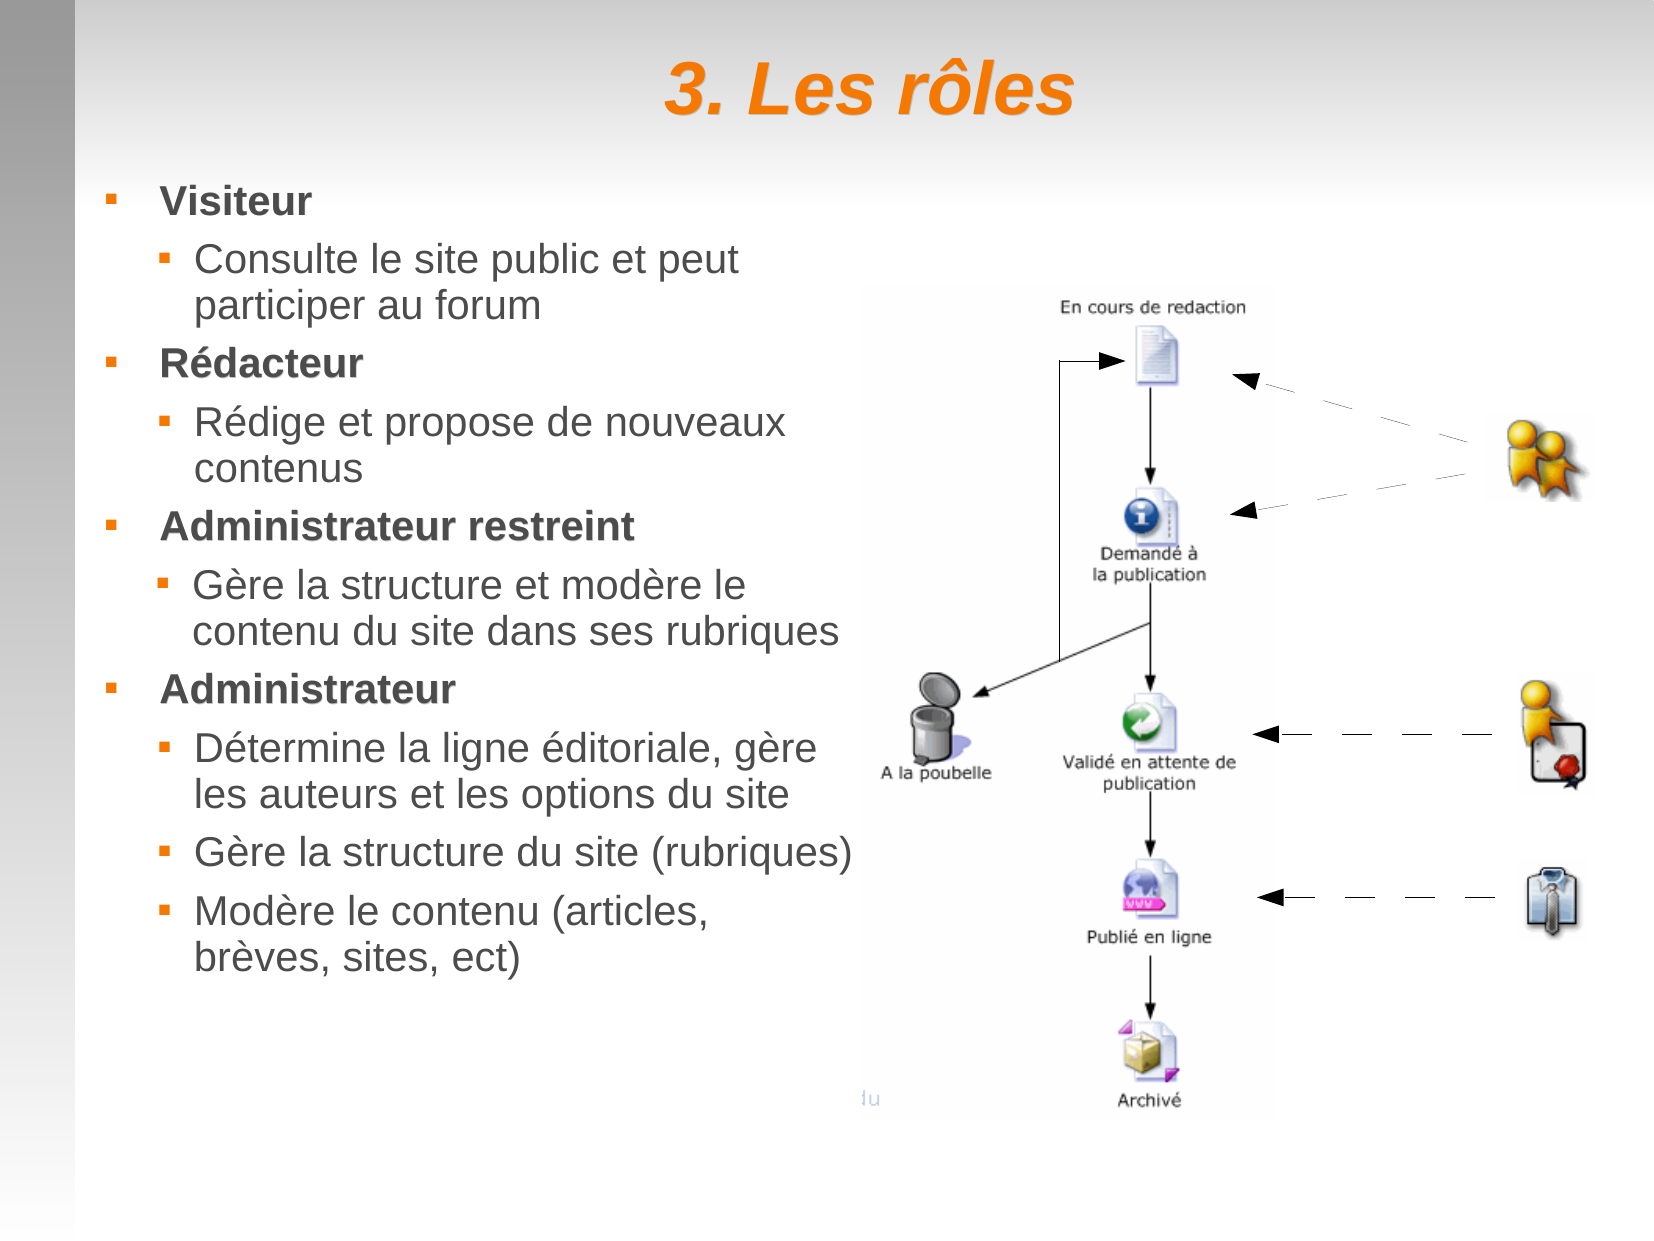

3. Les rôles
# Visiteur
Consulte le site public et peut participer au forum
Rédacteur
Rédige et propose de nouveaux contenus
Administrateur restreint
Gère la structure et modère le contenu du site dans ses rubriques
Administrateur
Détermine la ligne éditoriale, gère les auteurs et les options du site
Gère la structure du site (rubriques)
Modère le contenu (articles, brèves, sites, ect)